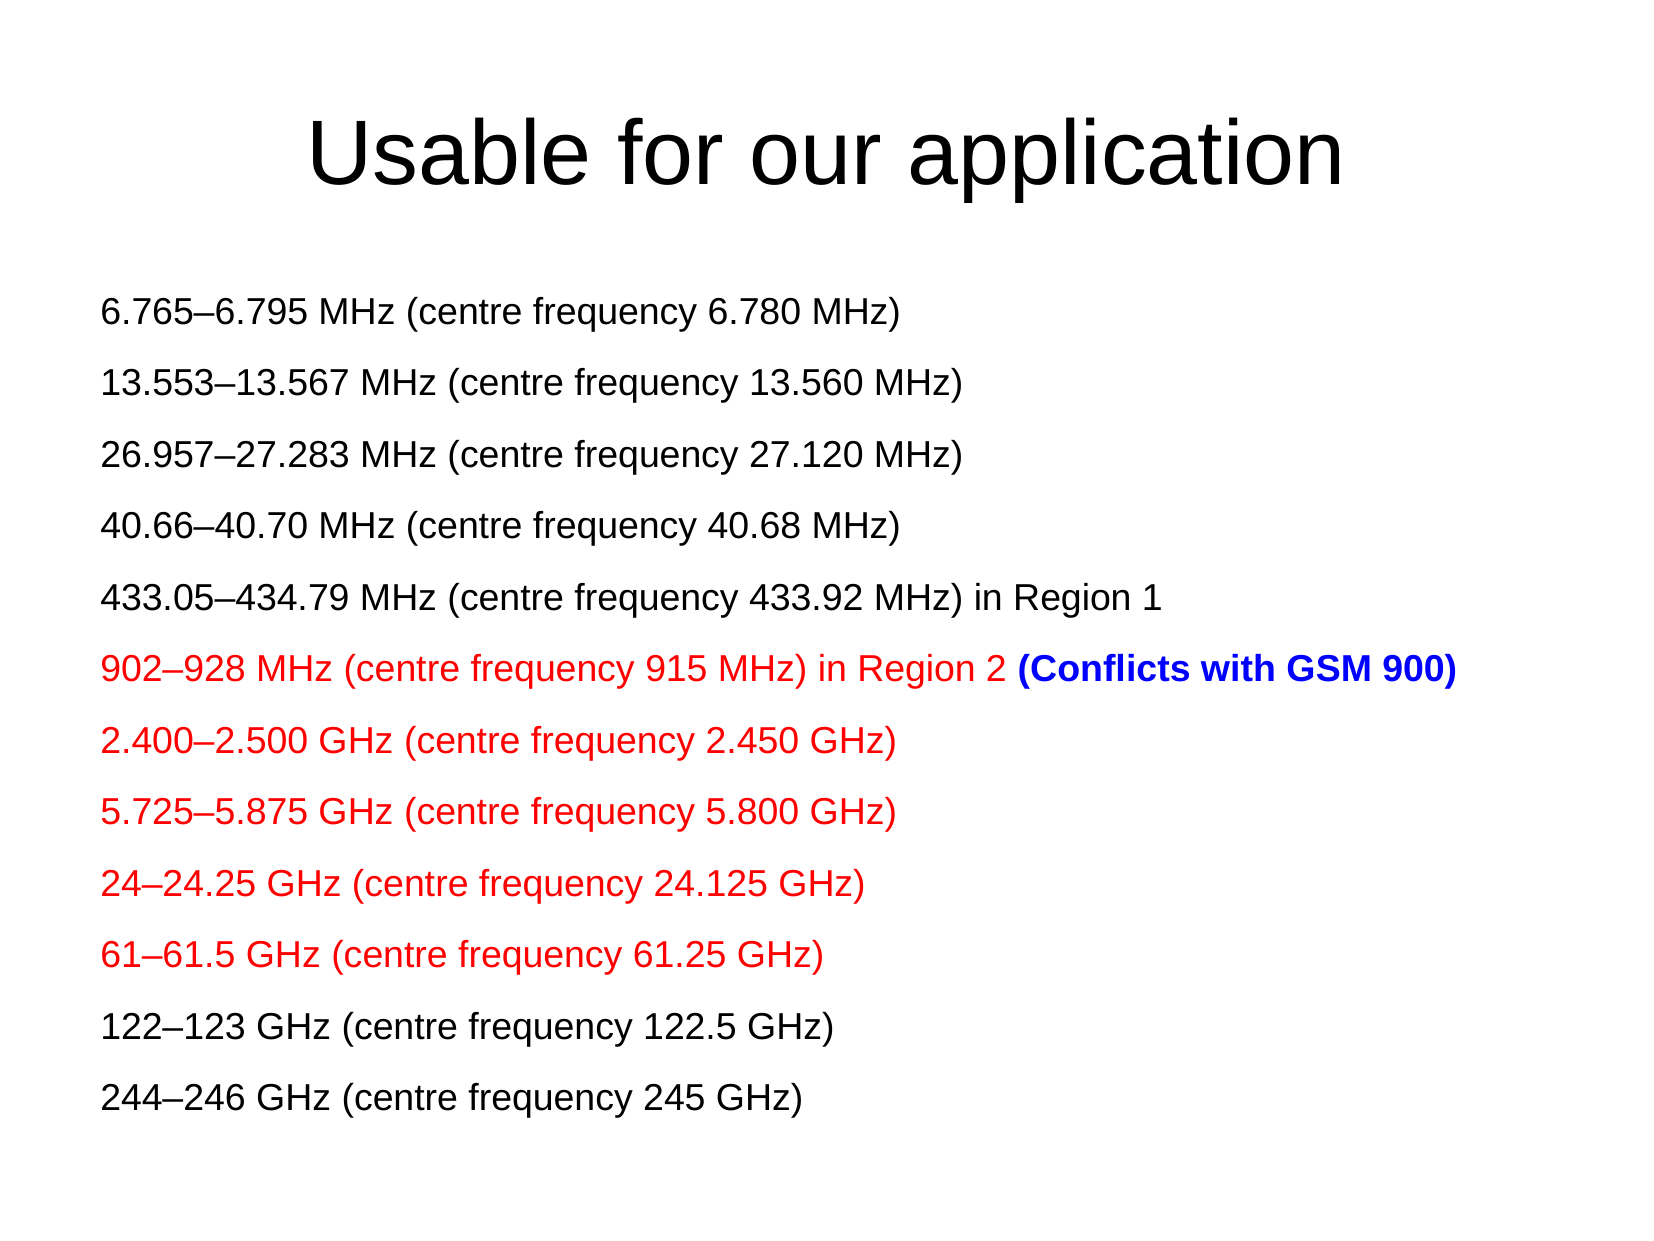

# Usable for our application
6.765–6.795 MHz (centre frequency 6.780 MHz)
13.553–13.567 MHz (centre frequency 13.560 MHz)
26.957–27.283 MHz (centre frequency 27.120 MHz)
40.66–40.70 MHz (centre frequency 40.68 MHz)
433.05–434.79 MHz (centre frequency 433.92 MHz) in Region 1
902–928 MHz (centre frequency 915 MHz) in Region 2 (Conflicts with GSM 900)
2.400–2.500 GHz (centre frequency 2.450 GHz)
5.725–5.875 GHz (centre frequency 5.800 GHz)
24–24.25 GHz (centre frequency 24.125 GHz)
61–61.5 GHz (centre frequency 61.25 GHz)
122–123 GHz (centre frequency 122.5 GHz)
244–246 GHz (centre frequency 245 GHz)